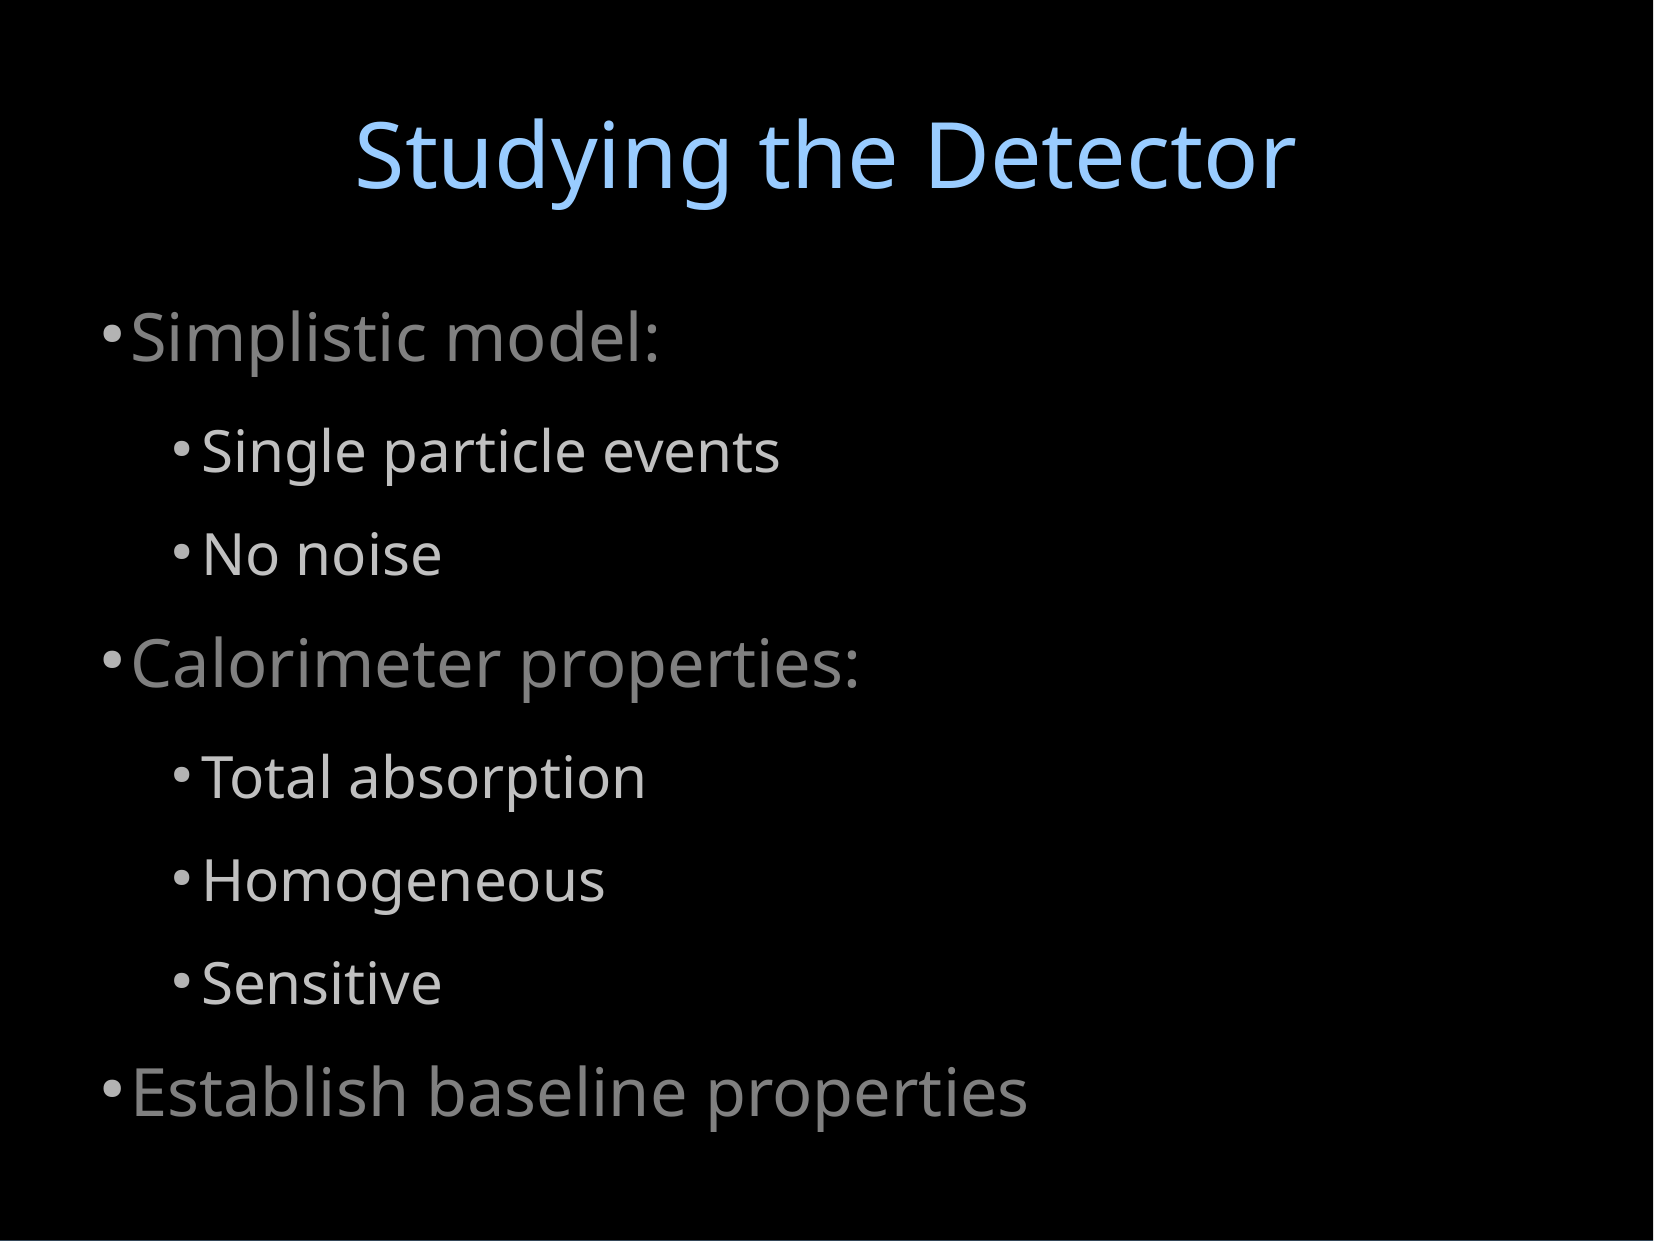

# Studying the Detector
Simplistic model:
Single particle events
No noise
Calorimeter properties:
Total absorption
Homogeneous
Sensitive
Establish baseline properties